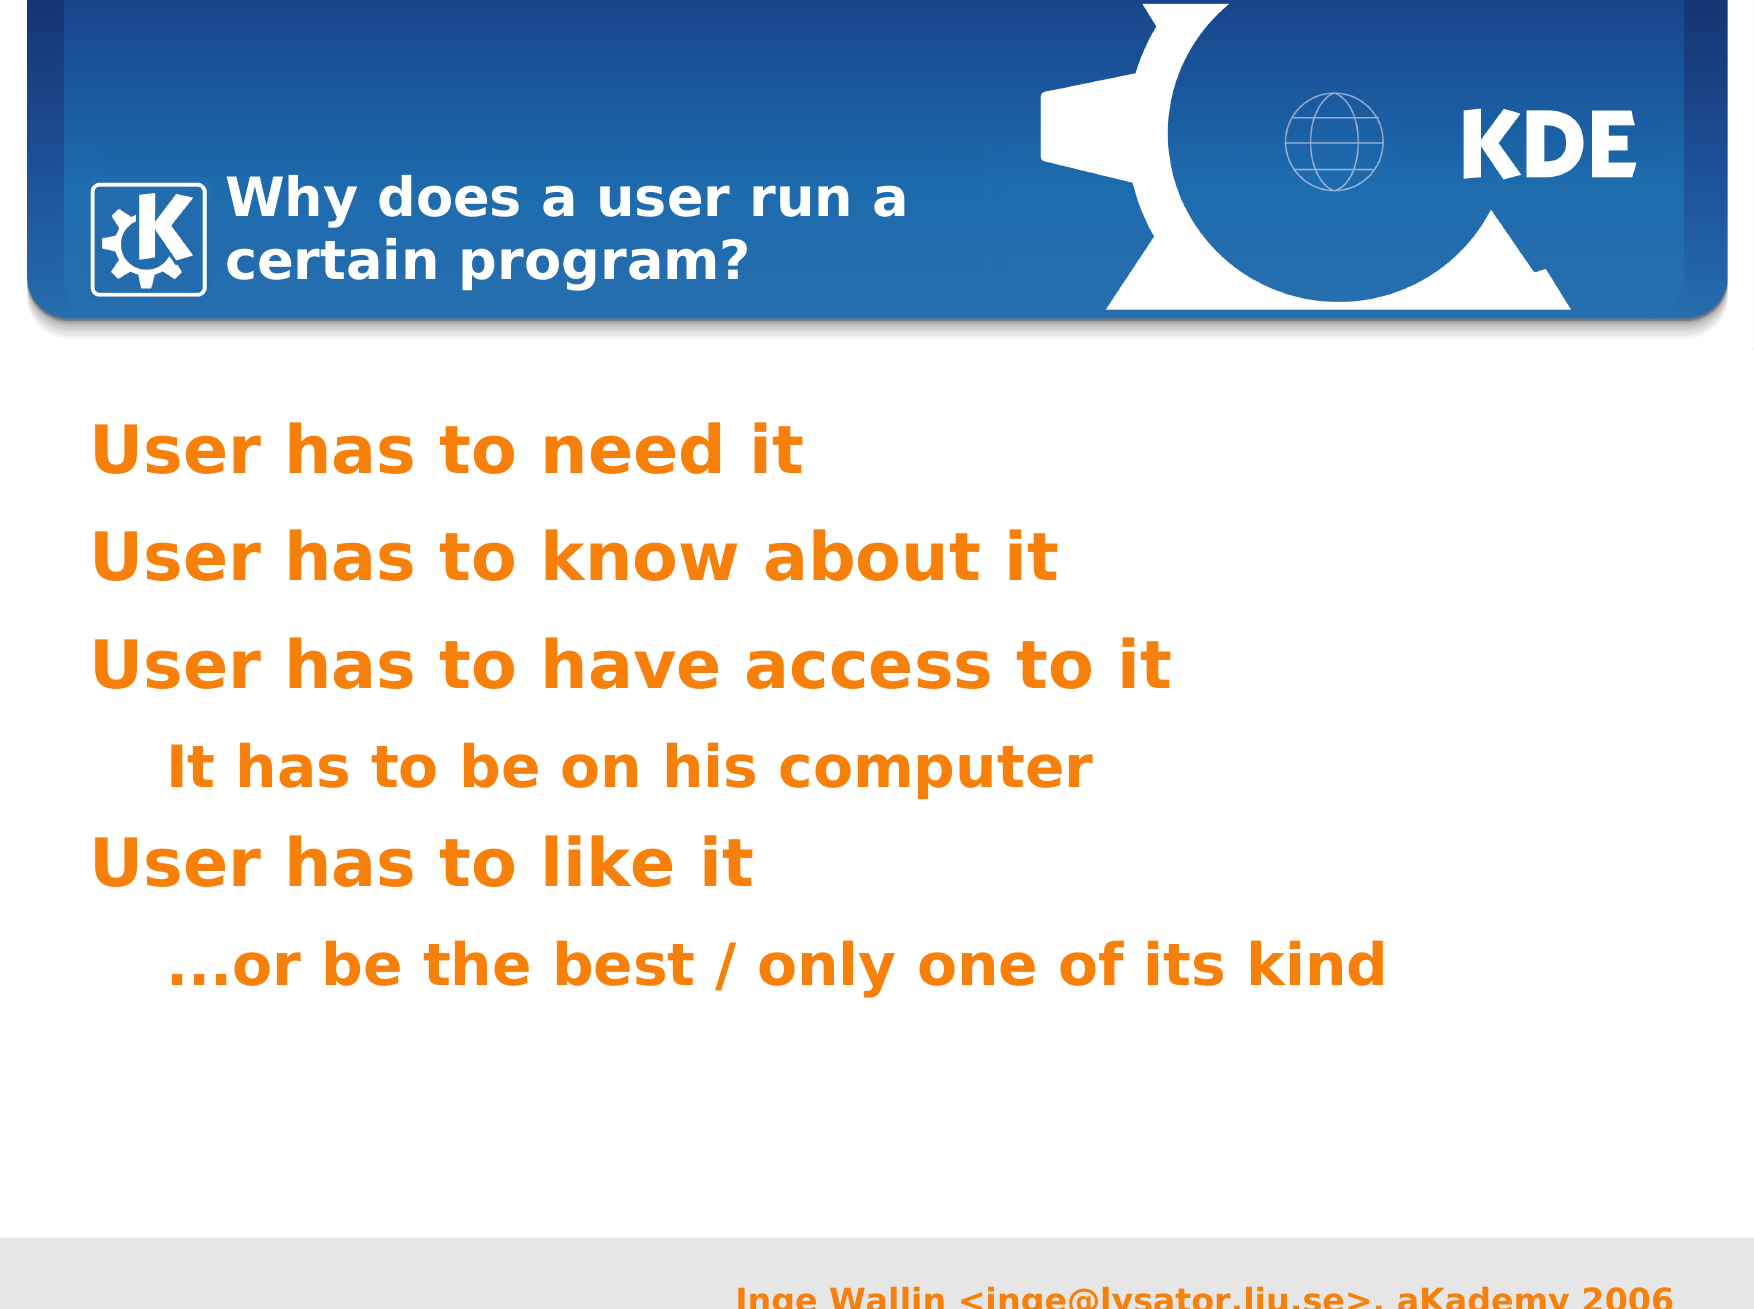

# Why does a user run a certain program?
User has to need it
User has to know about it
User has to have access to it
It has to be on his computer
User has to like it
...or be the best / only one of its kind